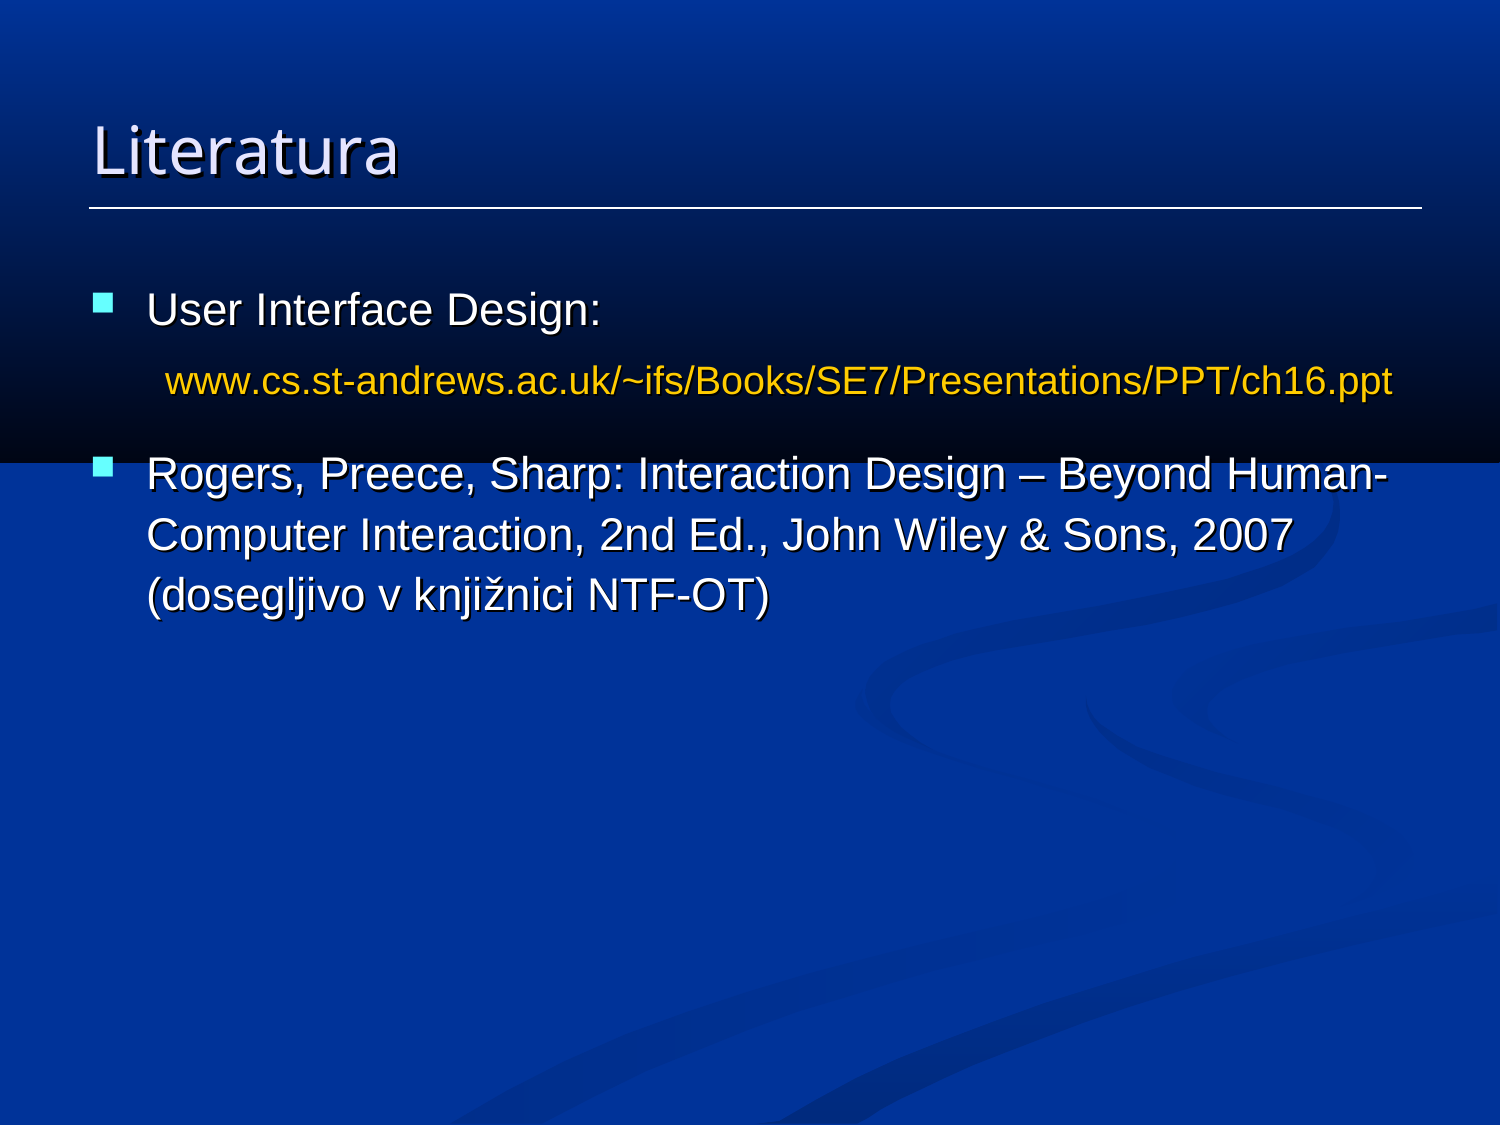

Literatura
# User Interface Design:
www.cs.st-andrews.ac.uk/~ifs/Books/SE7/Presentations/PPT/ch16.ppt
Rogers, Preece, Sharp: Interaction Design – Beyond Human-Computer Interaction, 2nd Ed., John Wiley & Sons, 2007 (dosegljivo v knjižnici NTF-OT)